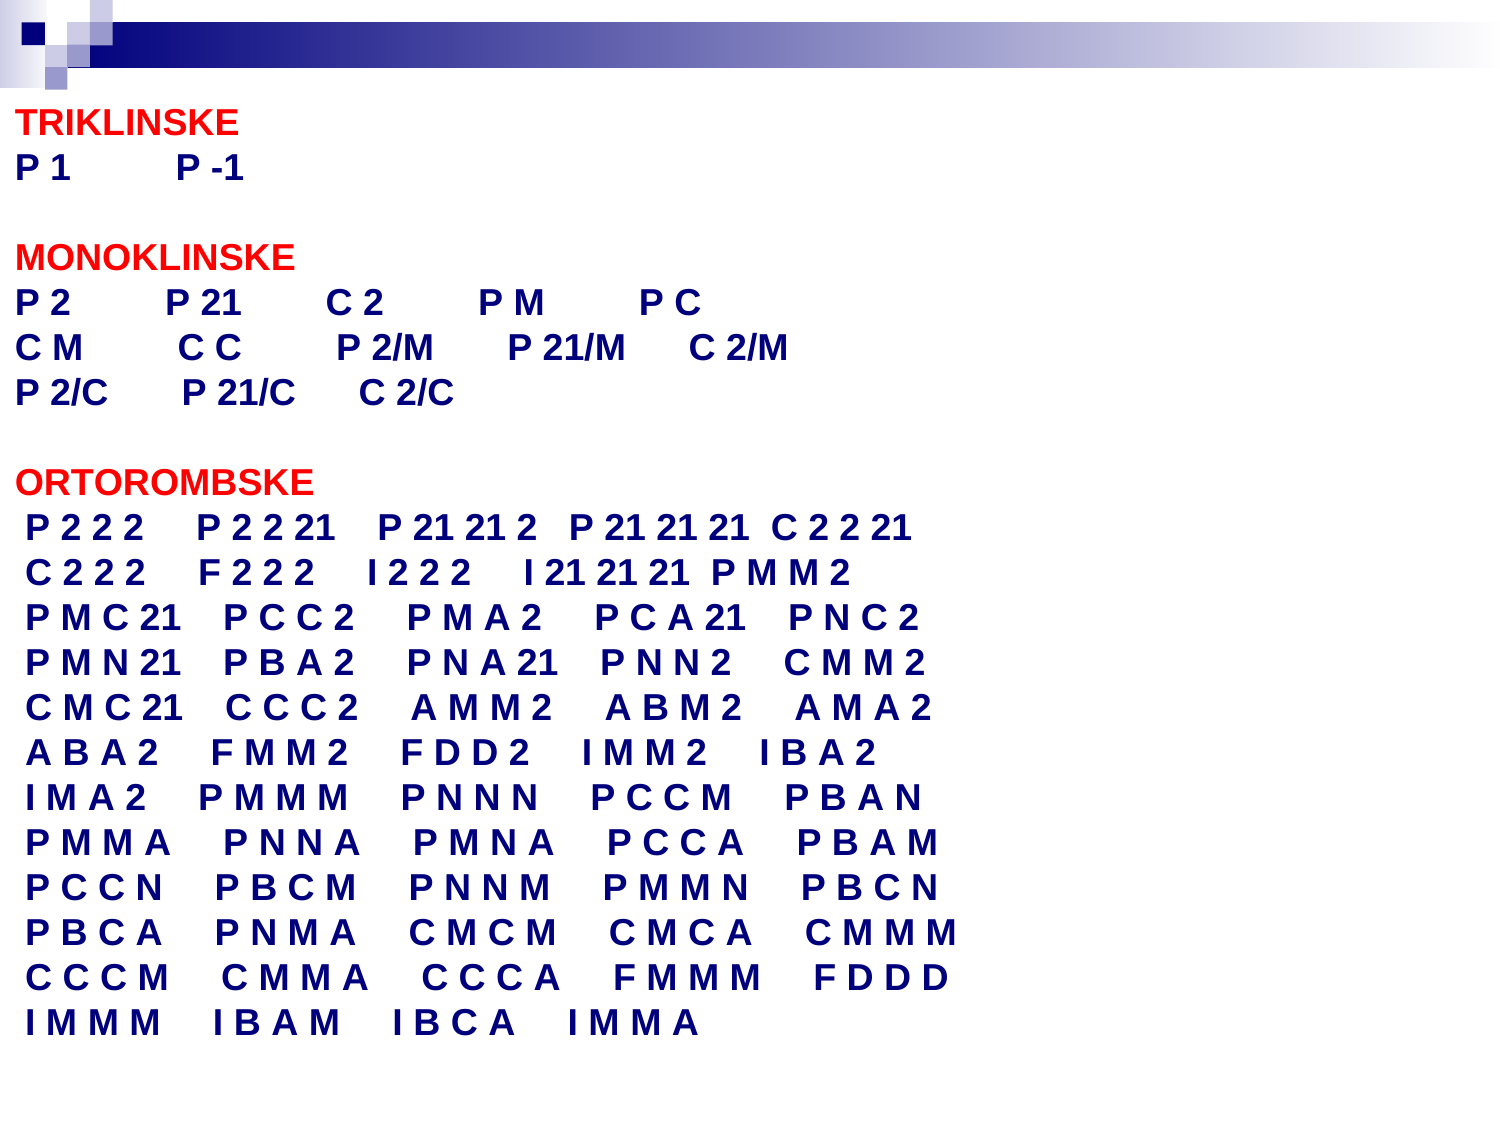

TRIKLINSKE
P 1 P -1
MONOKLINSKE
P 2 P 21 C 2 P M P C
C M C C P 2/M P 21/M C 2/M
P 2/C P 21/C C 2/C
ORTOROMBSKE
 P 2 2 2 P 2 2 21 P 21 21 2 P 21 21 21 C 2 2 21
 C 2 2 2 F 2 2 2 I 2 2 2 I 21 21 21 P M M 2
 P M C 21 P C C 2 P M A 2 P C A 21 P N C 2
 P M N 21 P B A 2 P N A 21 P N N 2 C M M 2
 C M C 21 C C C 2 A M M 2 A B M 2 A M A 2
 A B A 2 F M M 2 F D D 2 I M M 2 I B A 2
 I M A 2 P M M M P N N N P C C M P B A N
 P M M A P N N A P M N A P C C A P B A M
 P C C N P B C M P N N M P M M N P B C N
 P B C A P N M A C M C M C M C A C M M M
 C C C M C M M A C C C A F M M M F D D D
 I M M M I B A M I B C A I M M A